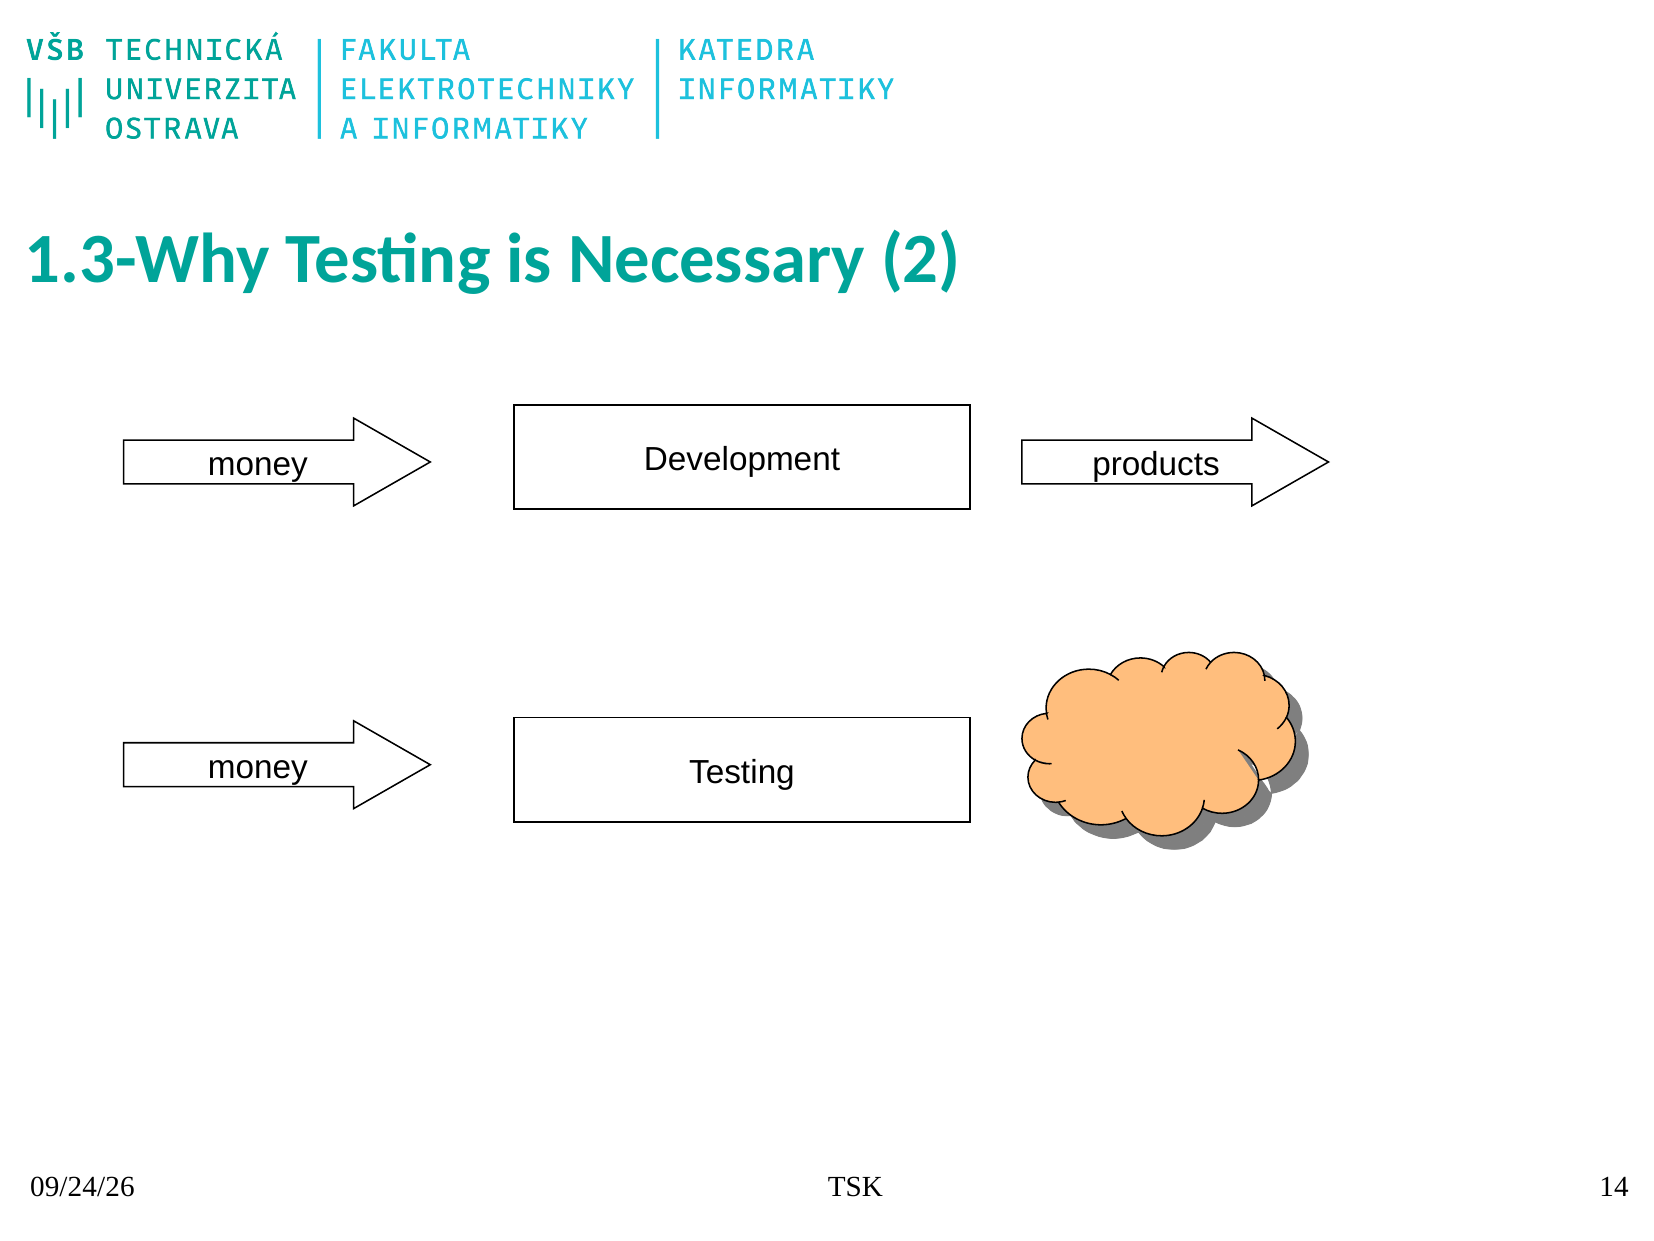

# 1.3-Why Testing is Necessary (2)
Development
money
products
Testing
money
TSK
14